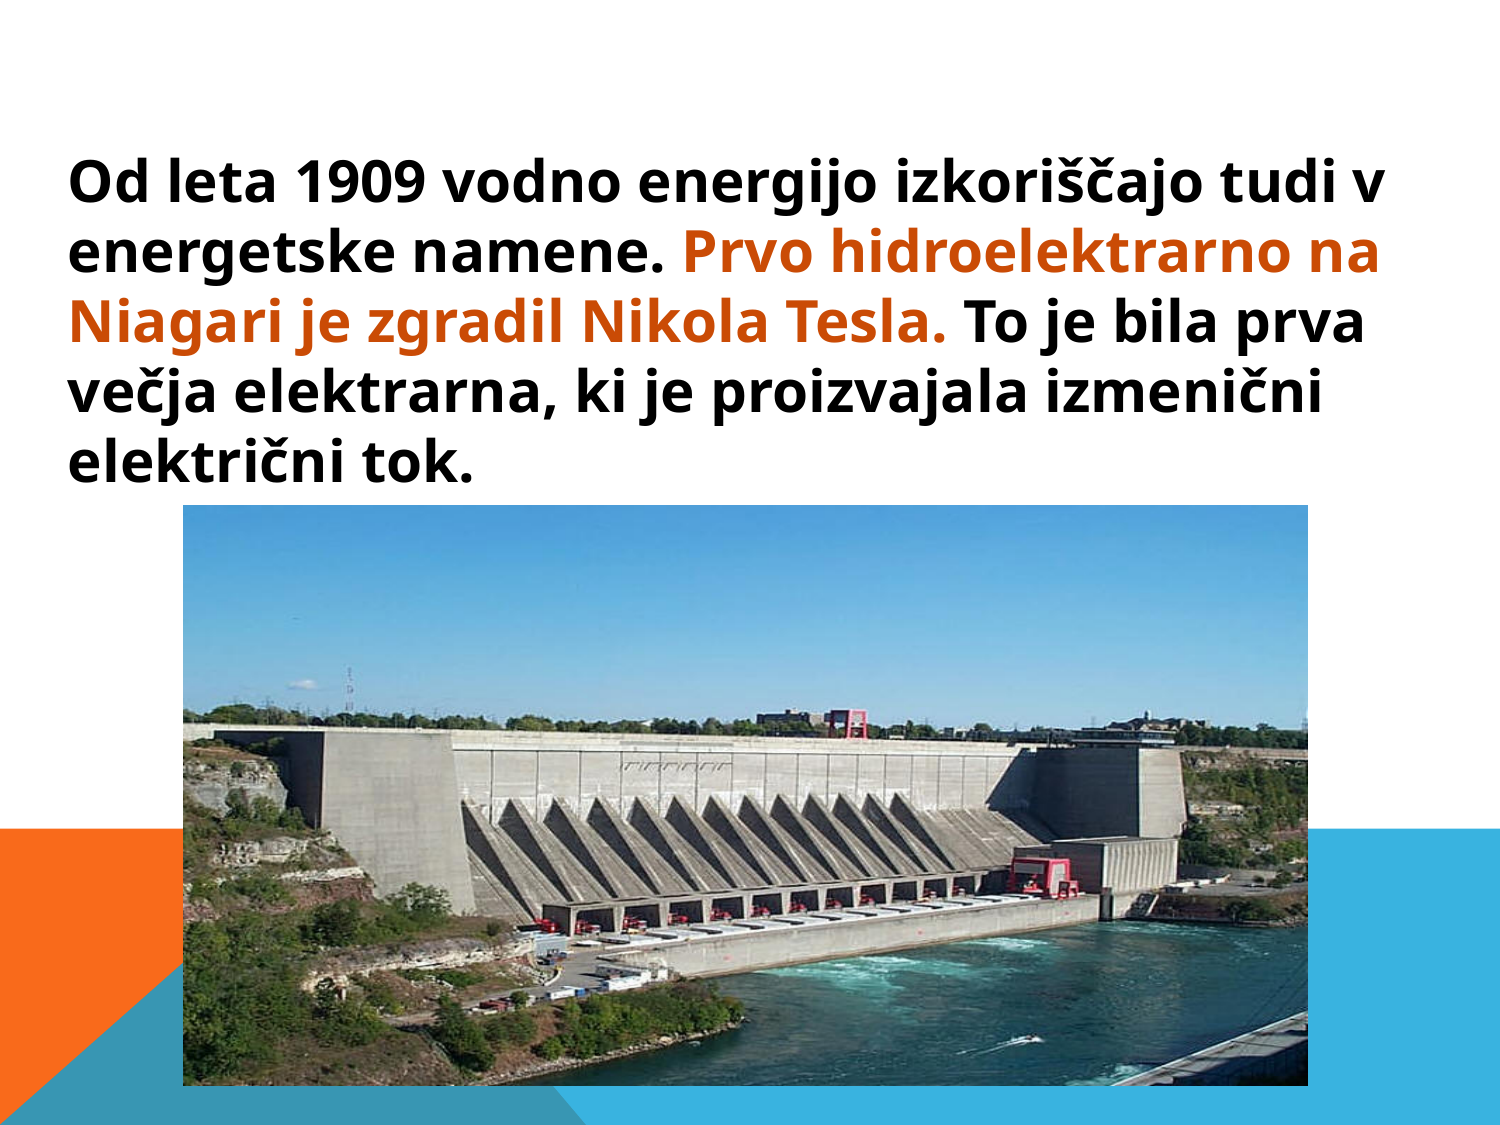

Od leta 1909 vodno energijo izkoriščajo tudi v energetske namene. Prvo hidroelektrarno na Niagari je zgradil Nikola Tesla. To je bila prva večja elektrarna, ki je proizvajala izmenični električni tok.